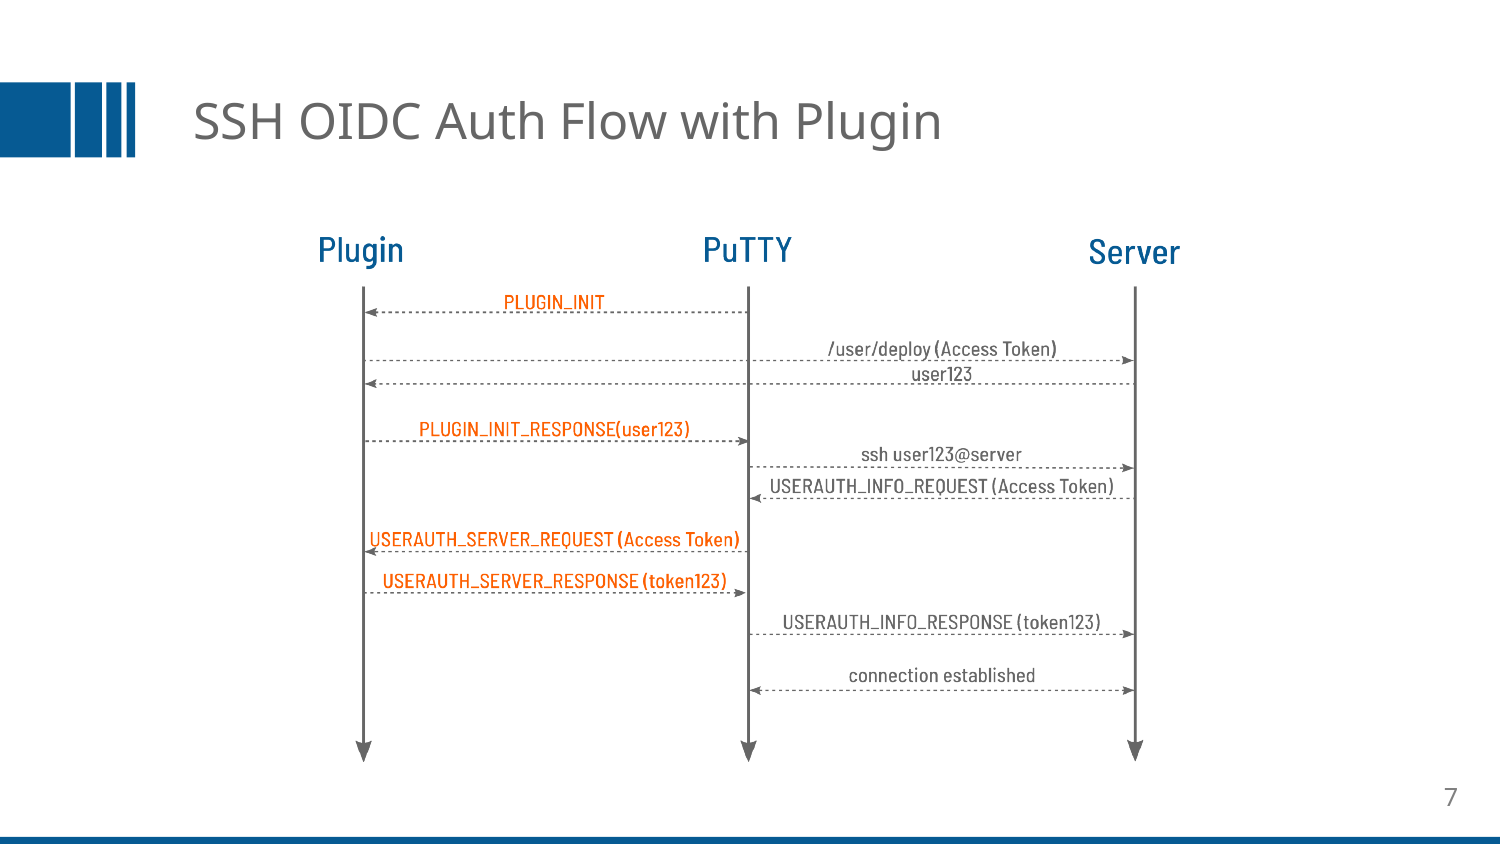

# SSH OIDC Auth Flow with Plugin
7